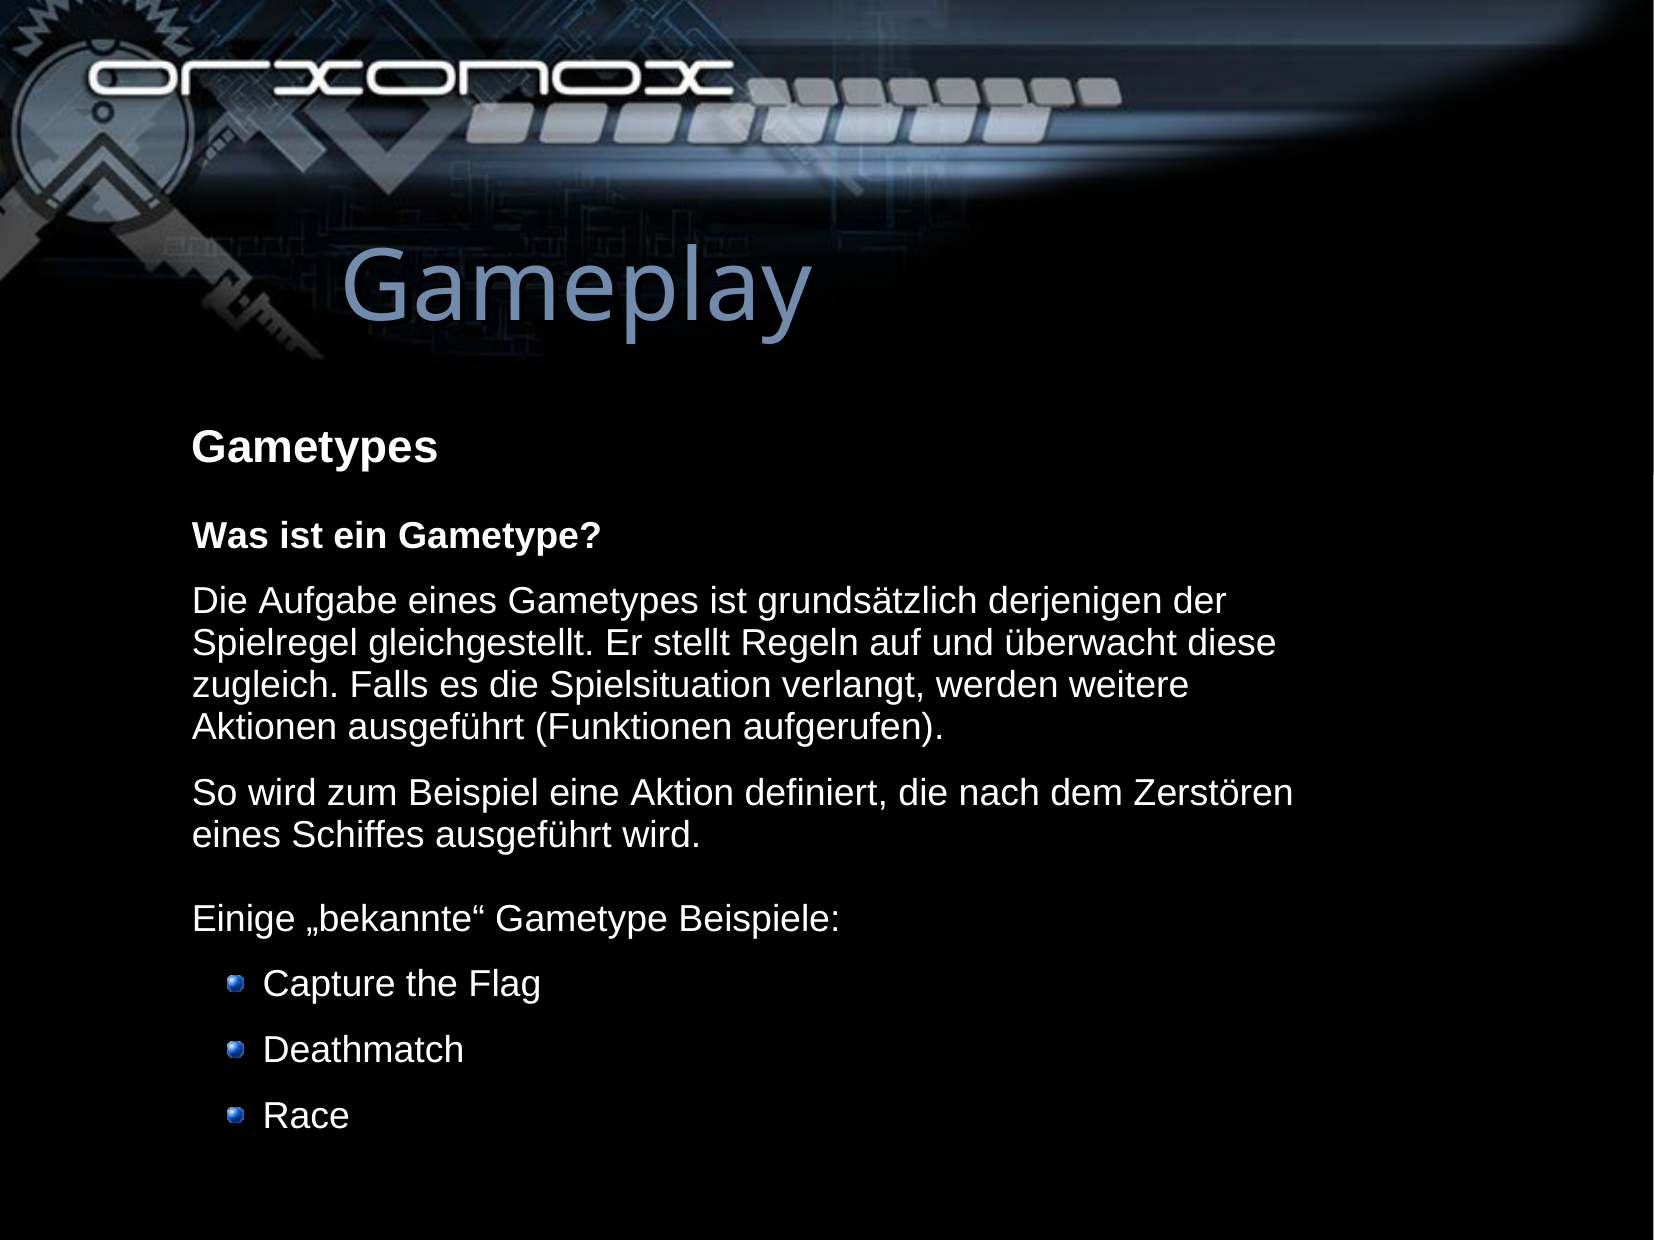

Gameplay
Gametypes
Was ist ein Gametype?
Die Aufgabe eines Gametypes ist grundsätzlich derjenigen der Spielregel gleichgestellt. Er stellt Regeln auf und überwacht diese zugleich. Falls es die Spielsituation verlangt, werden weitere Aktionen ausgeführt (Funktionen aufgerufen).
So wird zum Beispiel eine Aktion definiert, die nach dem Zerstören eines Schiffes ausgeführt wird.
Einige „bekannte“ Gametype Beispiele:
Capture the Flag
Deathmatch
Race